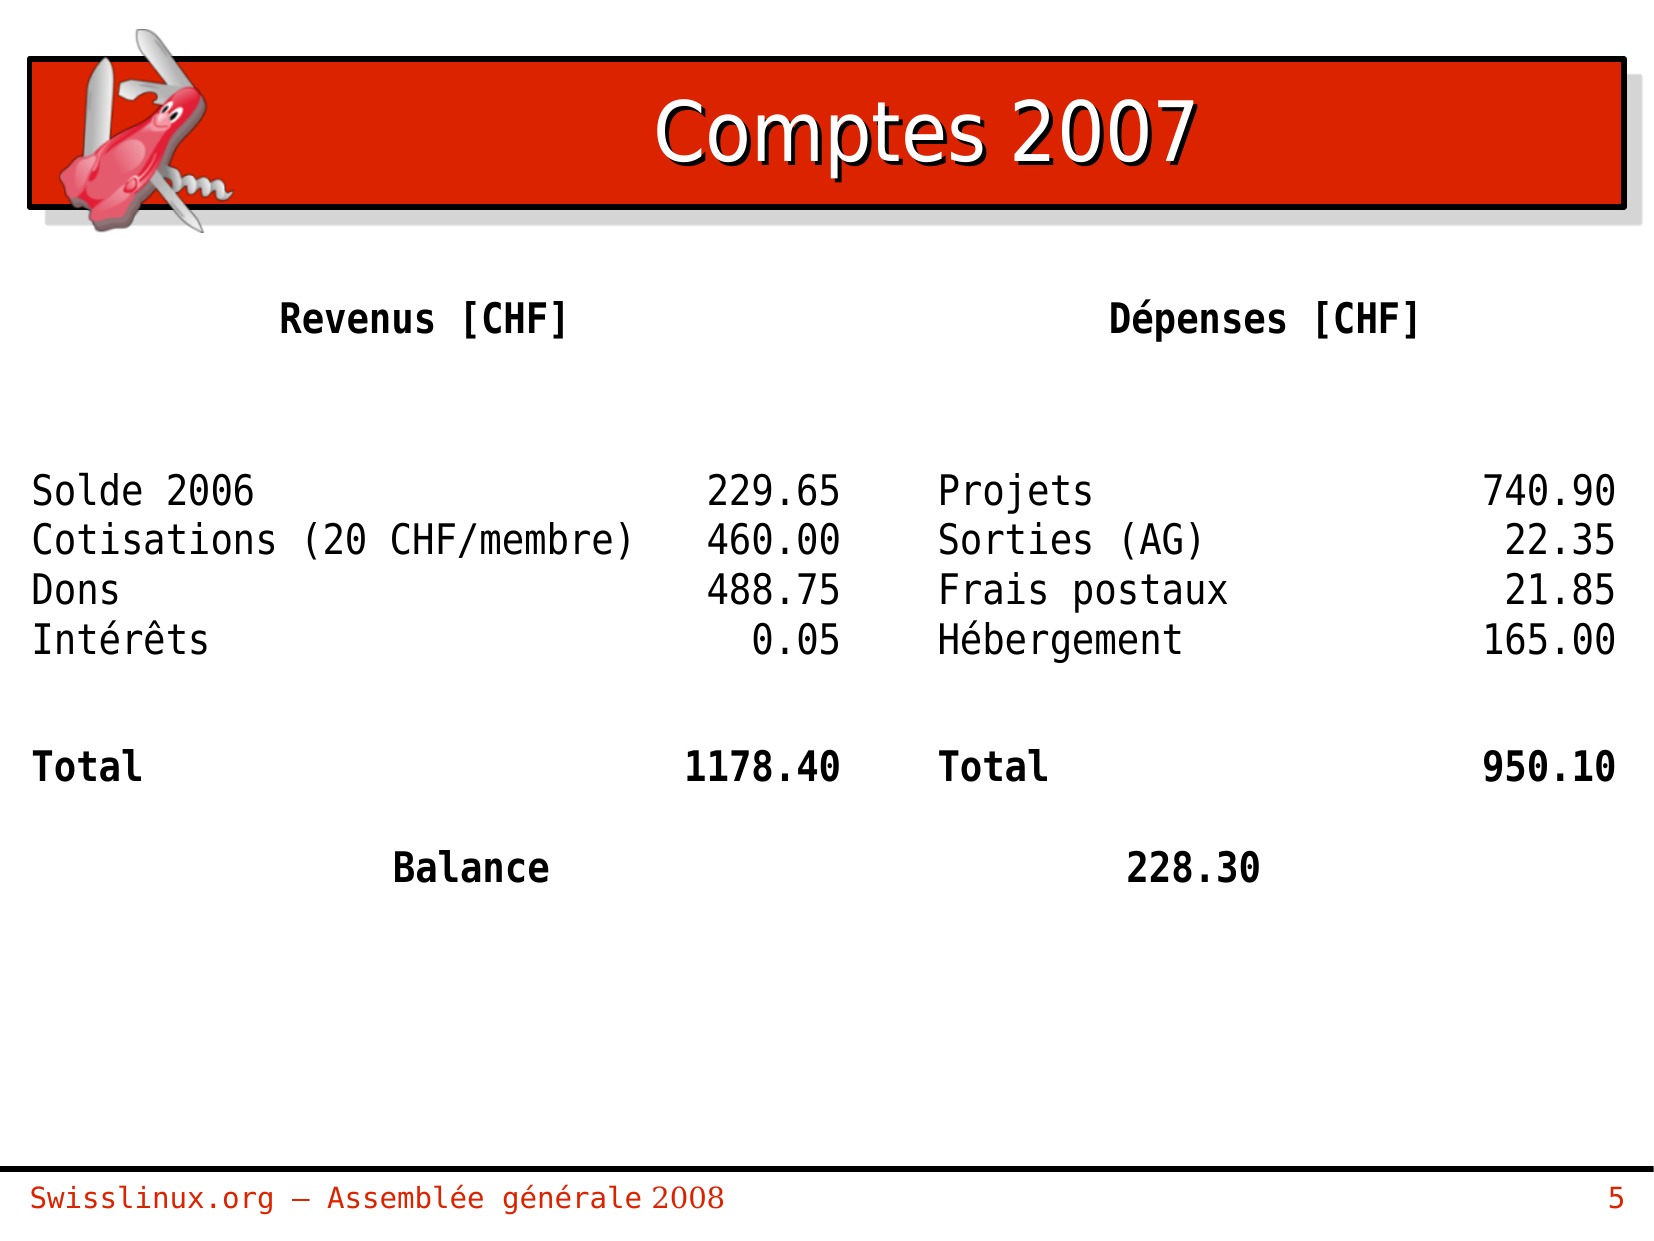

# Comptes 2007
26 Janvier 2007
5